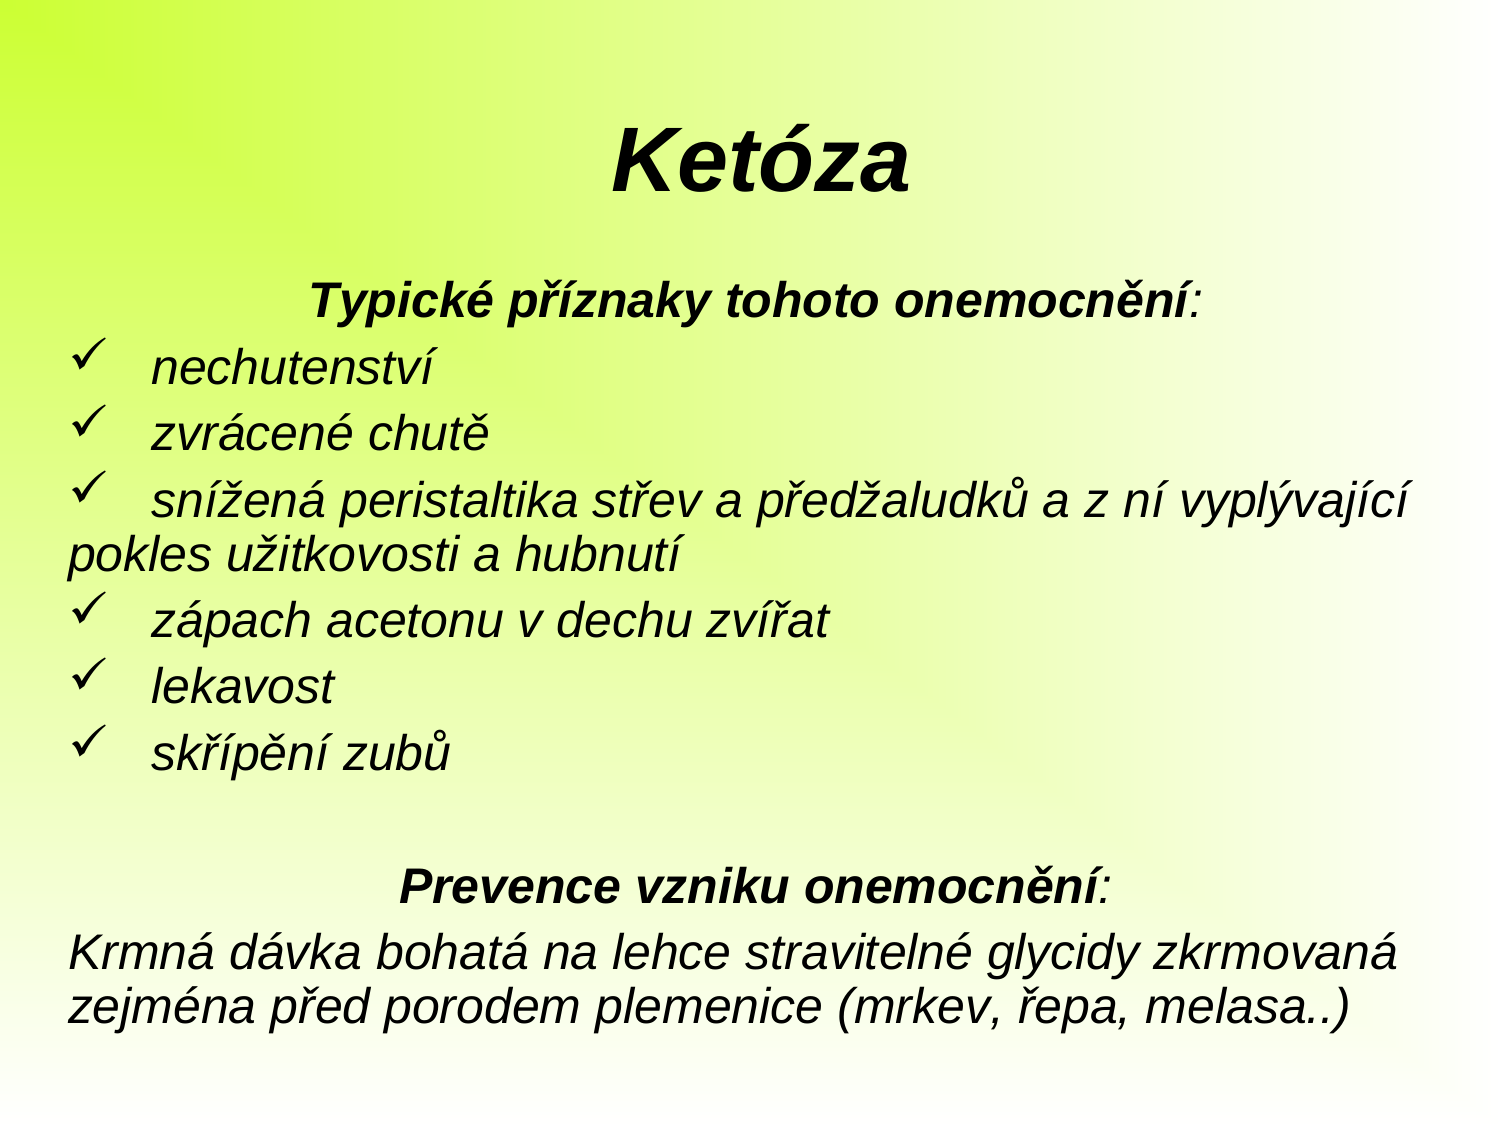

# Ketóza
Typické příznaky tohoto onemocnění:
 nechutenství
 zvrácené chutě
 snížená peristaltika střev a předžaludků a z ní vyplývající pokles užitkovosti a hubnutí
 zápach acetonu v dechu zvířat
 lekavost
 skřípění zubů
Prevence vzniku onemocnění:
Krmná dávka bohatá na lehce stravitelné glycidy zkrmovaná zejména před porodem plemenice (mrkev, řepa, melasa..)